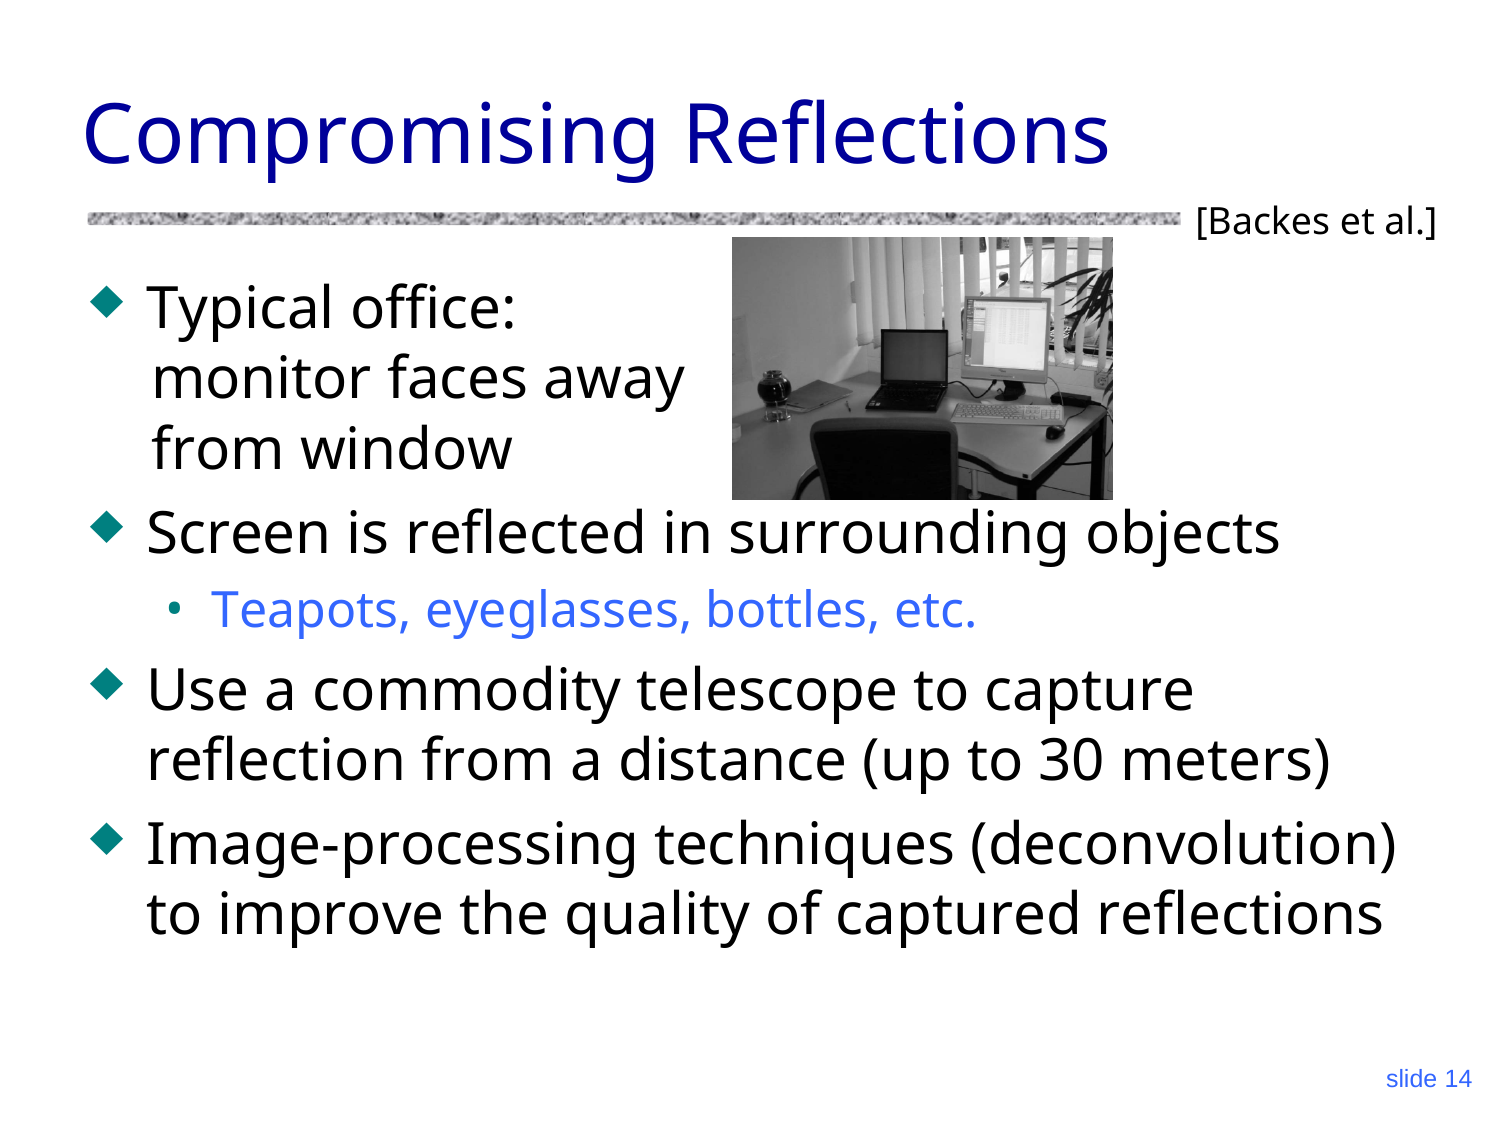

# Compromising Reflections
[Backes et al.]
Typical office:
 monitor faces away
 from window
Screen is reflected in surrounding objects
Teapots, eyeglasses, bottles, etc.
Use a commodity telescope to capture reflection from a distance (up to 30 meters)
Image-processing techniques (deconvolution) to improve the quality of captured reflections
slide